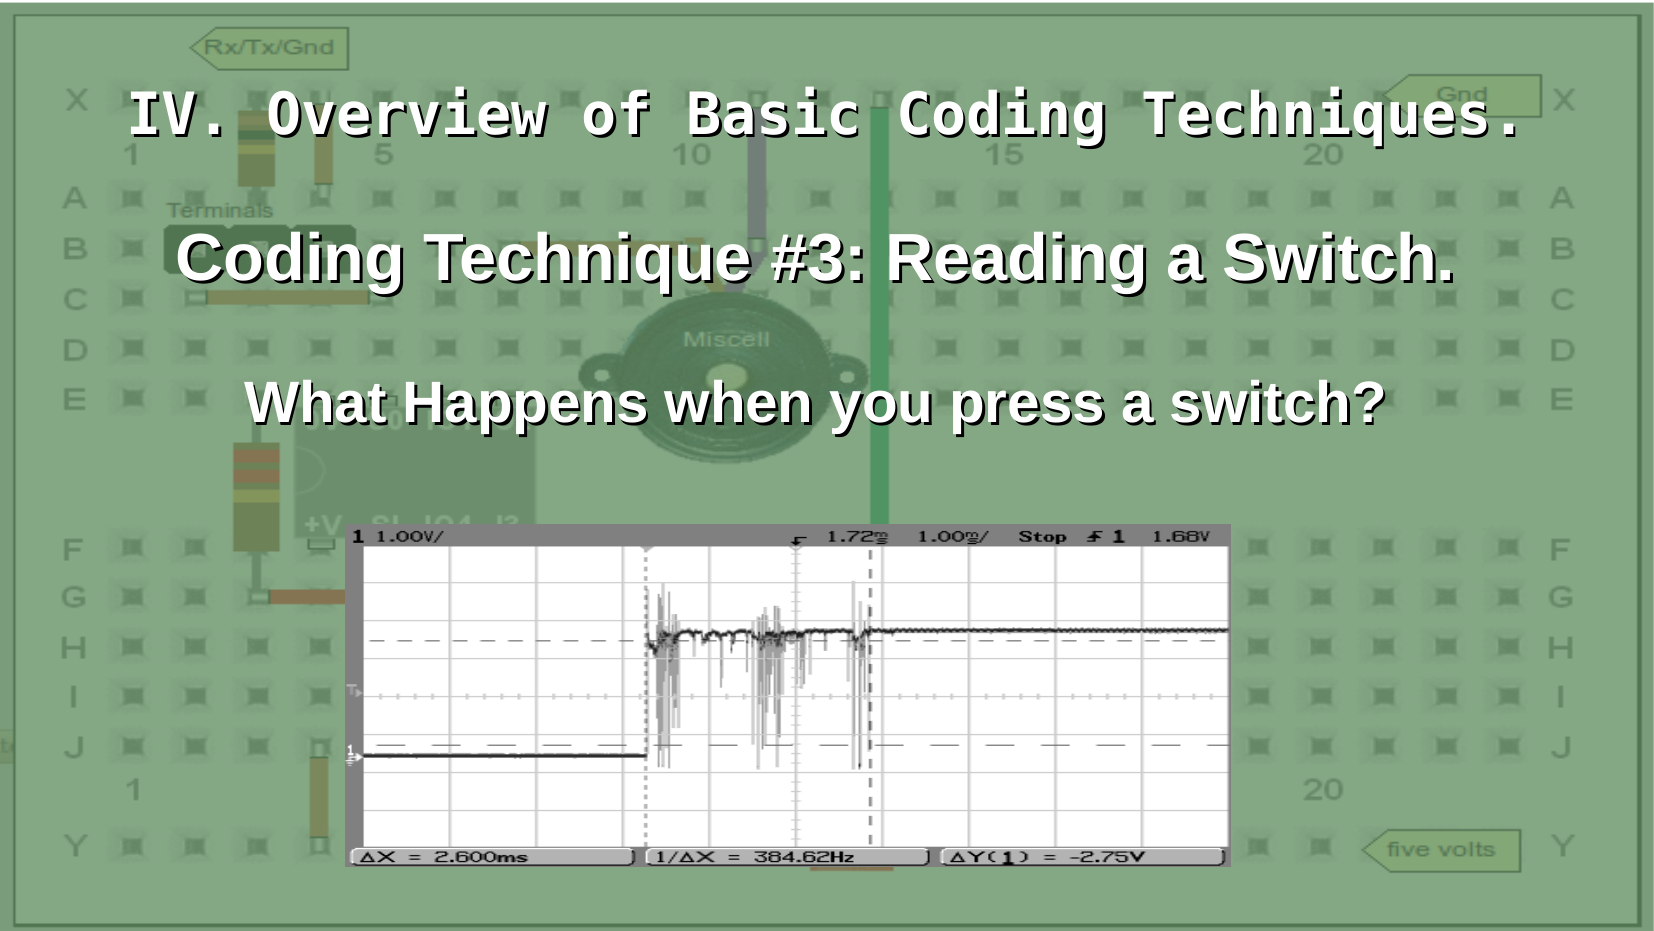

# IV. Overview of Basic Coding Techniques.
Coding Technique #3: Reading a Switch.
What Happens when you press a switch?